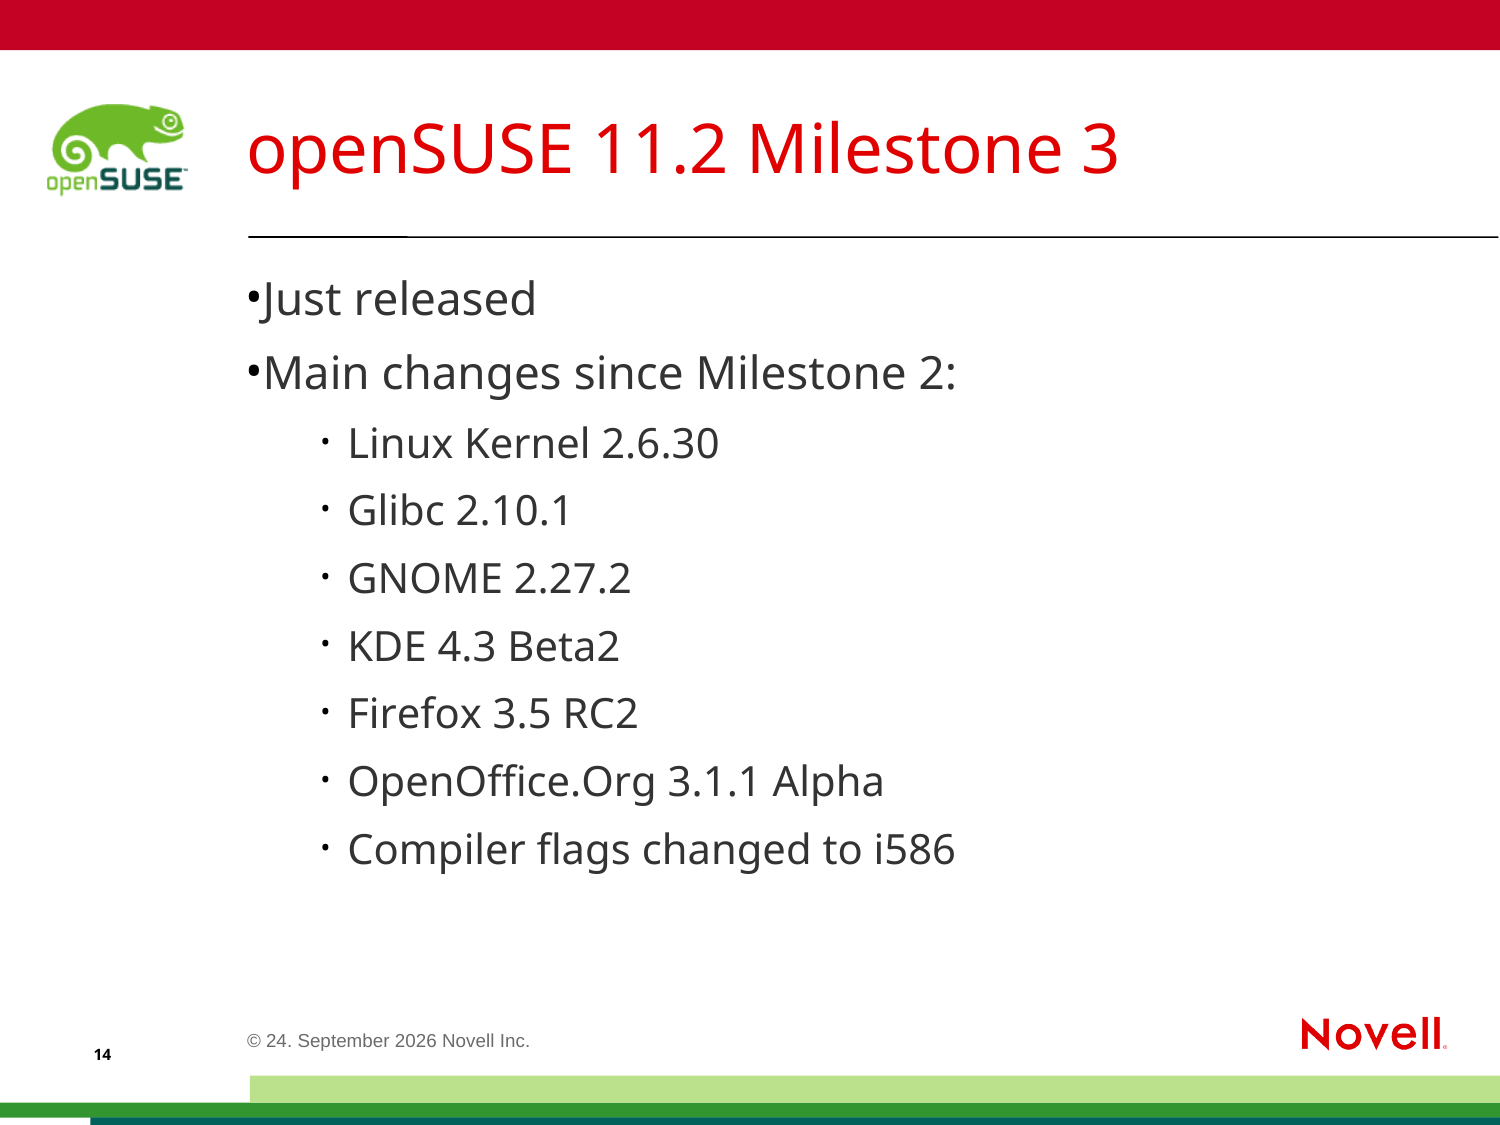

# openSUSE 11.2 Milestone 3
Just released
Main changes since Milestone 2:
Linux Kernel 2.6.30
Glibc 2.10.1
GNOME 2.27.2
KDE 4.3 Beta2
Firefox 3.5 RC2
OpenOffice.Org 3.1.1 Alpha
Compiler flags changed to i586